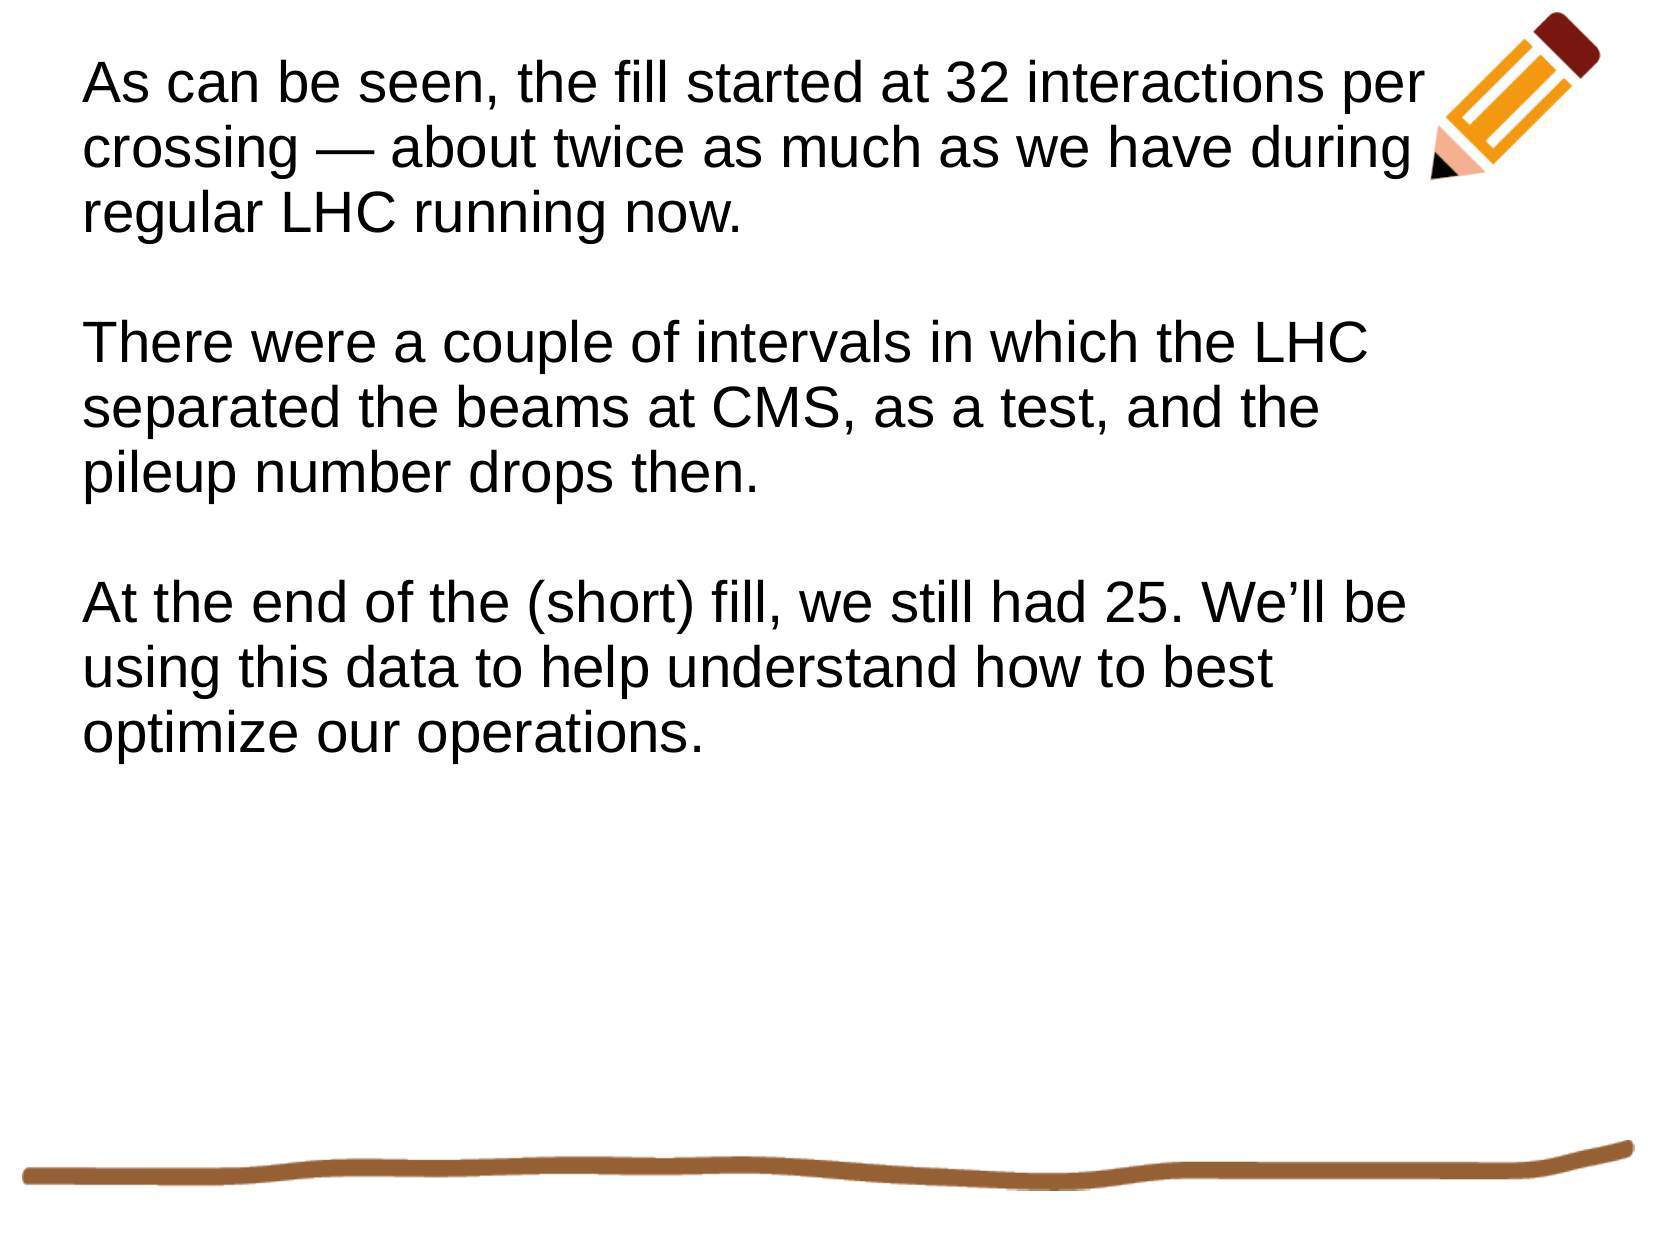

# As can be seen, the fill started at 32 interactions per crossing — about twice as much as we have during regular LHC running now.
There were a couple of intervals in which the LHC separated the beams at CMS, as a test, and the pileup number drops then.
At the end of the (short) fill, we still had 25. We’ll be using this data to help understand how to best optimize our operations.